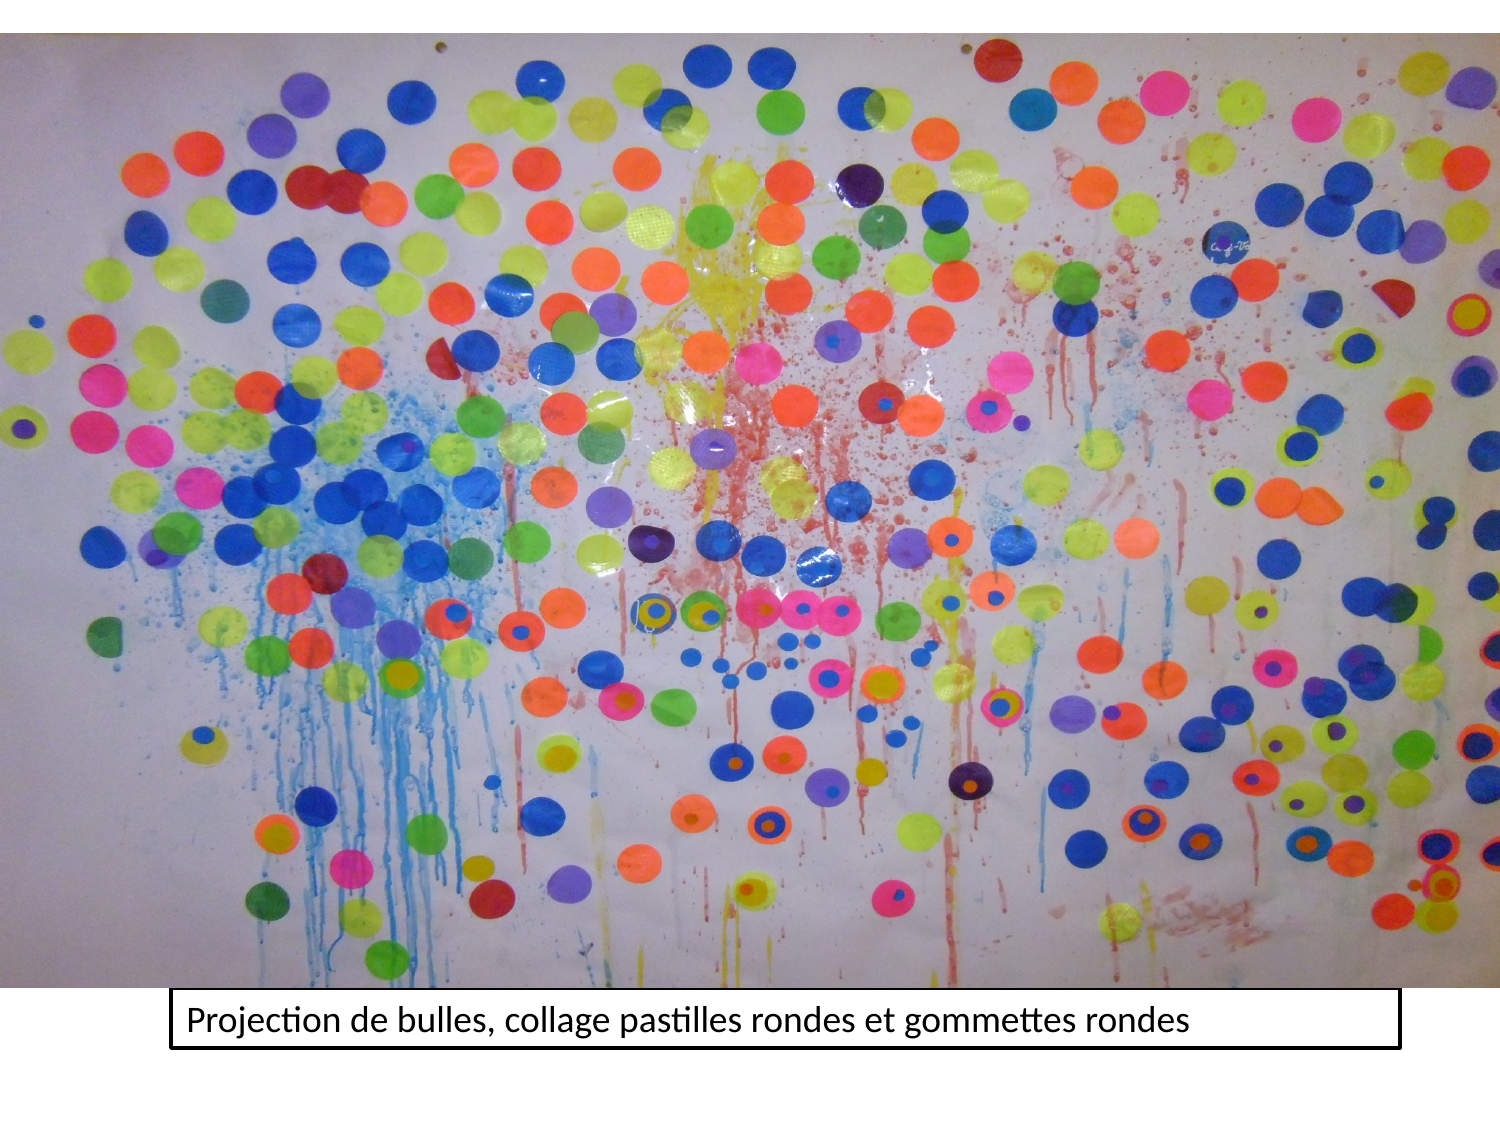

#
Projection de bulles, collage pastilles rondes et gommettes rondes